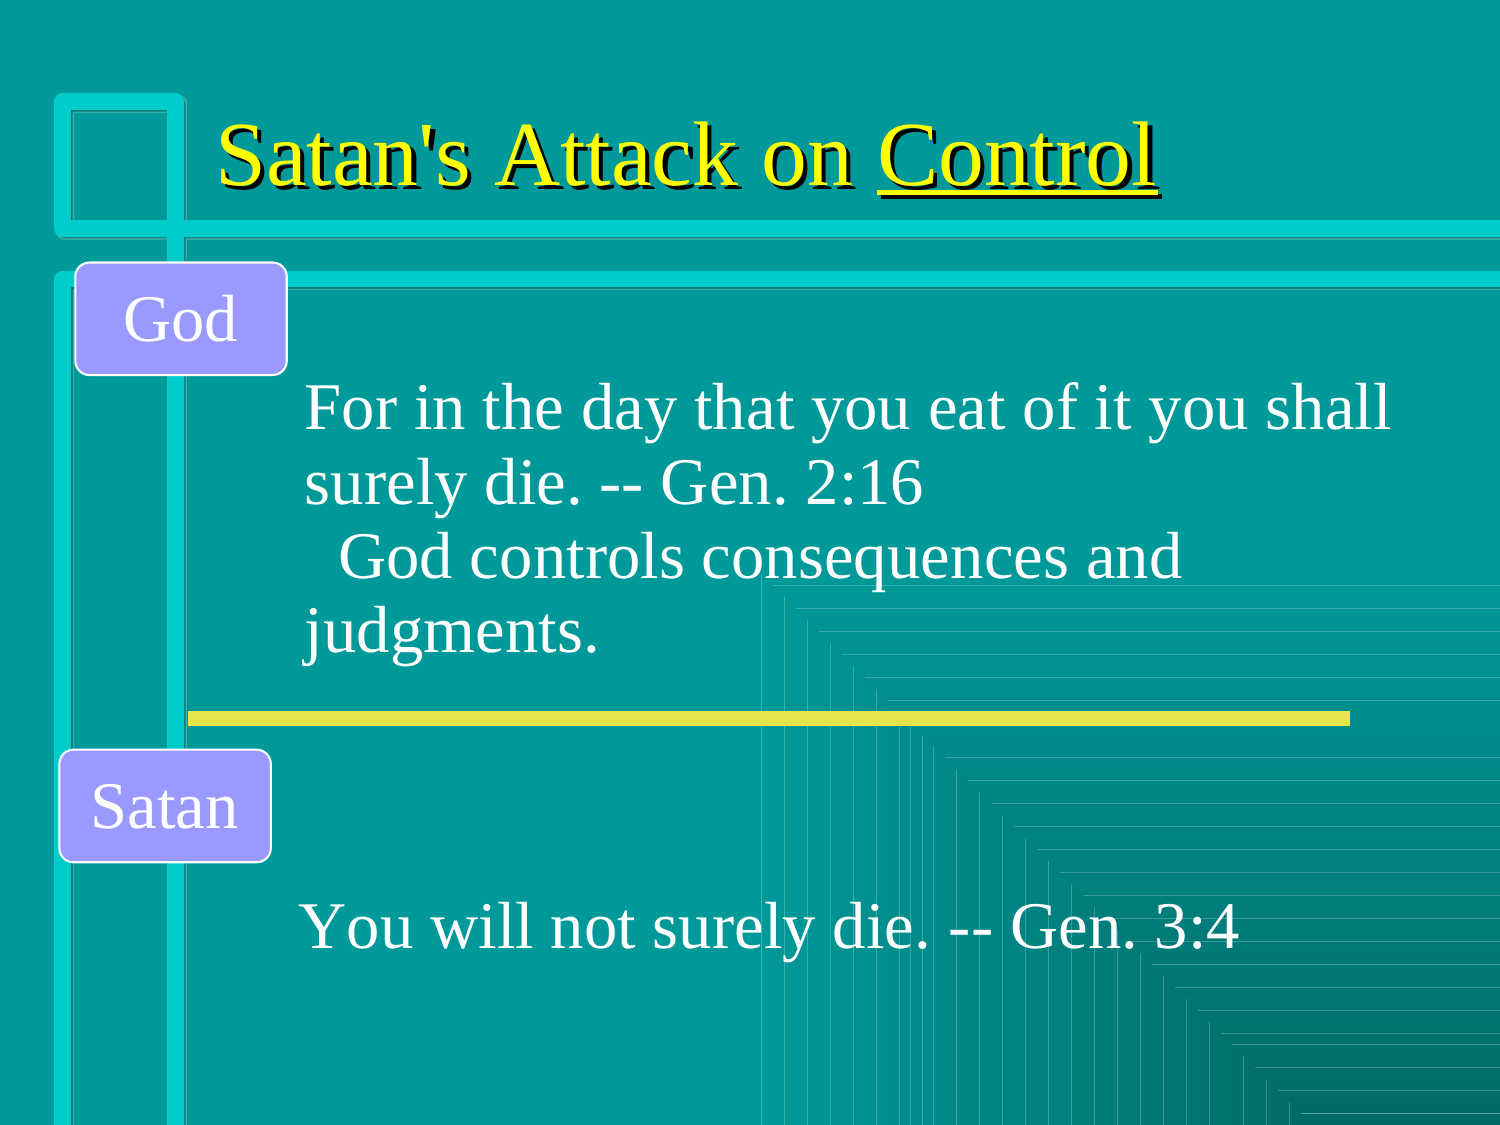

# Satan's Attack on Control
God
For in the day that you eat of it you shall surely die. -- Gen. 2:16
 God controls consequences and judgments.
Satan
You will not surely die. -- Gen. 3:4